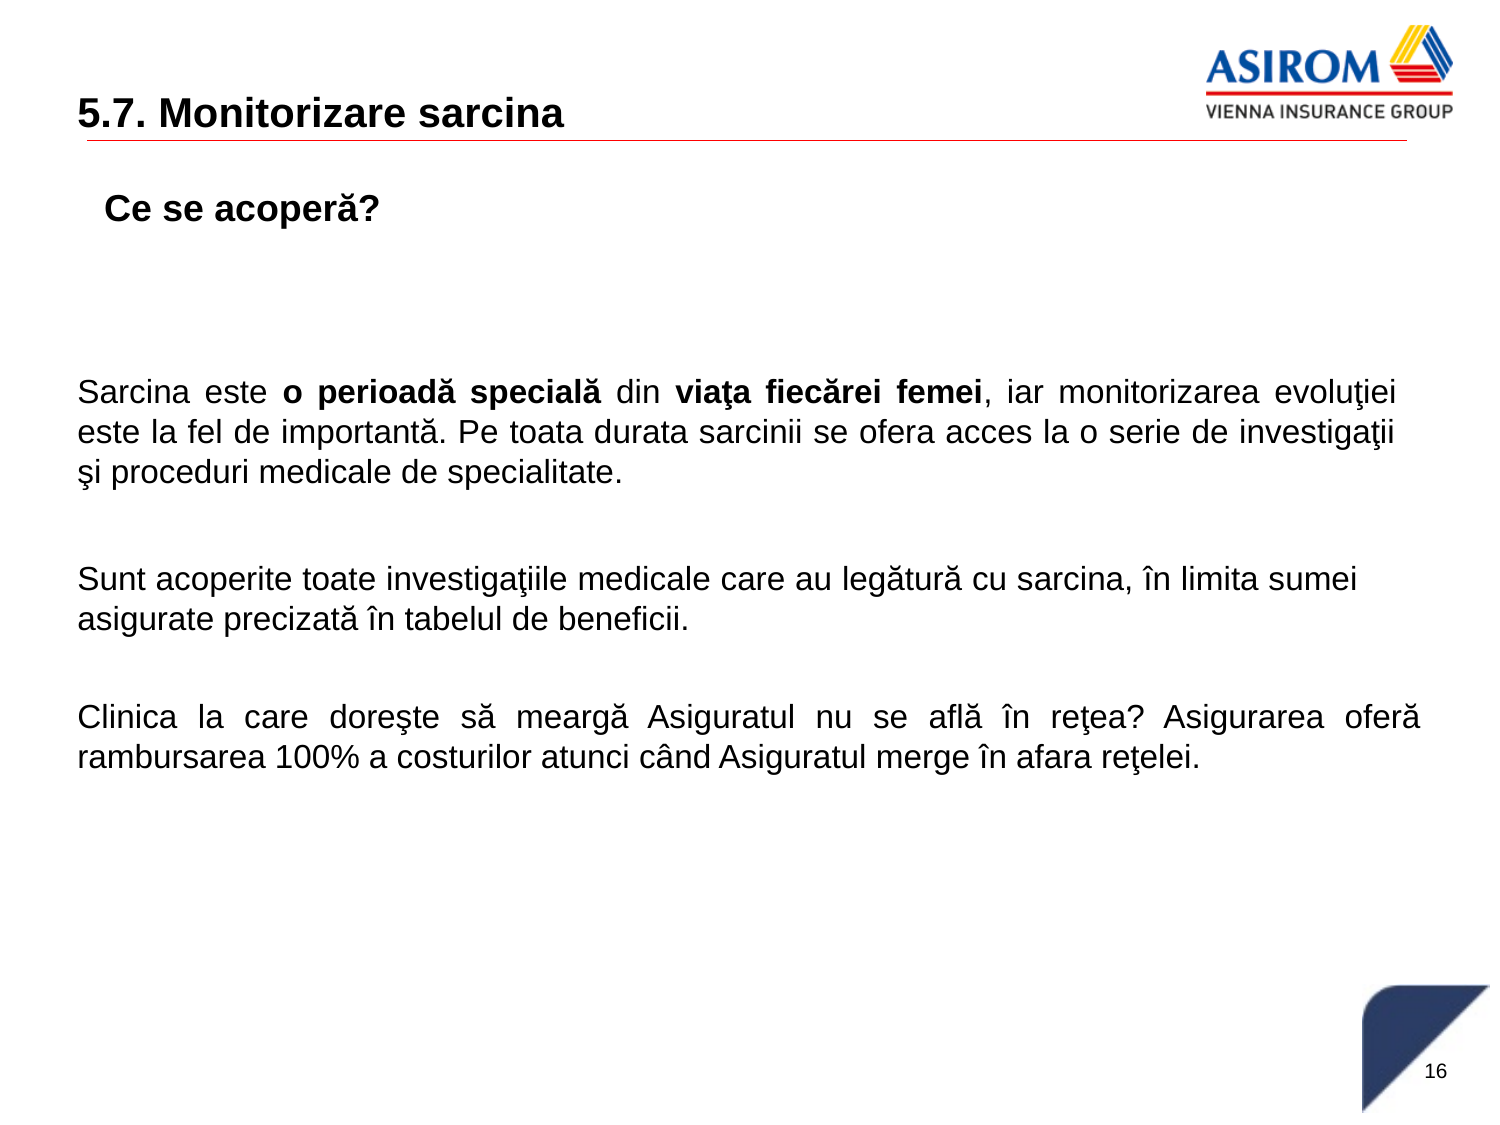

5.7. Monitorizare sarcina
Ce se acoperă?
Sarcina este o perioadă specială din viaţa fiecărei femei, iar monitorizarea evoluţiei este la fel de importantă. Pe toata durata sarcinii se ofera acces la o serie de investigaţii şi proceduri medicale de specialitate.
Sunt acoperite toate investigaţiile medicale care au legătură cu sarcina, în limita sumei asigurate precizată în tabelul de beneficii.
Clinica la care doreşte să meargă Asiguratul nu se află în reţea? Asigurarea oferă rambursarea 100% a costurilor atunci când Asiguratul merge în afara reţelei.